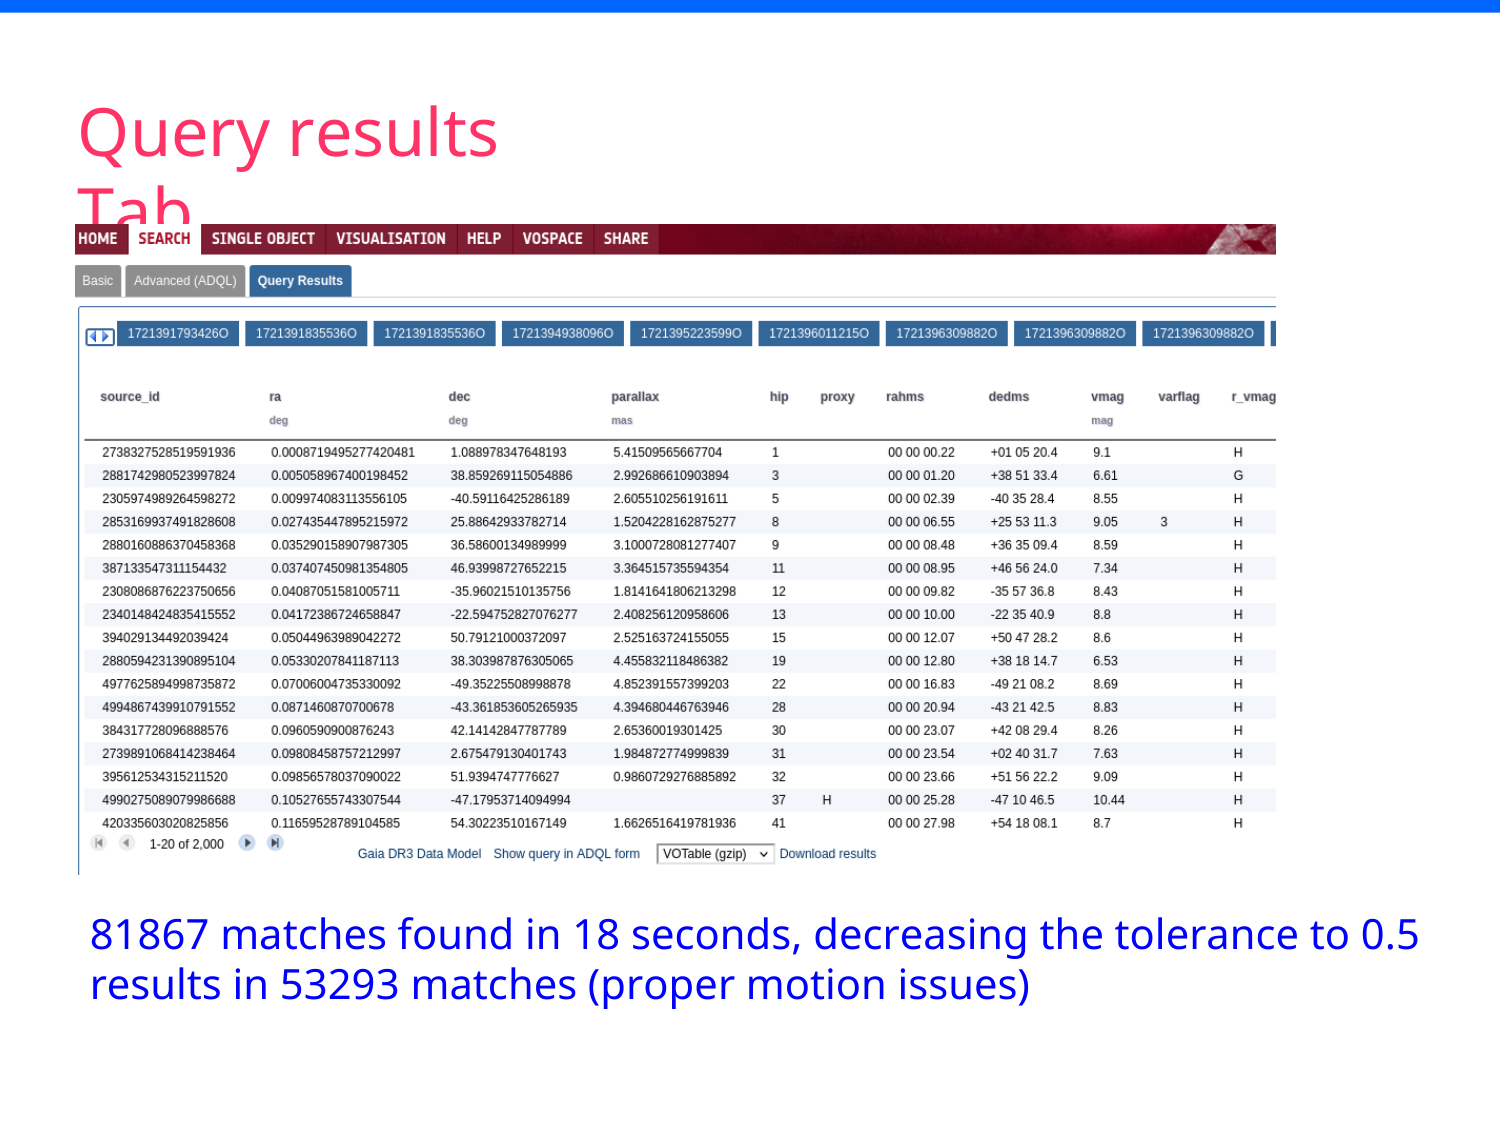

Query results Tab
81867 matches found in 18 seconds, decreasing the tolerance to 0.5 results in 53293 matches (proper motion issues)
27